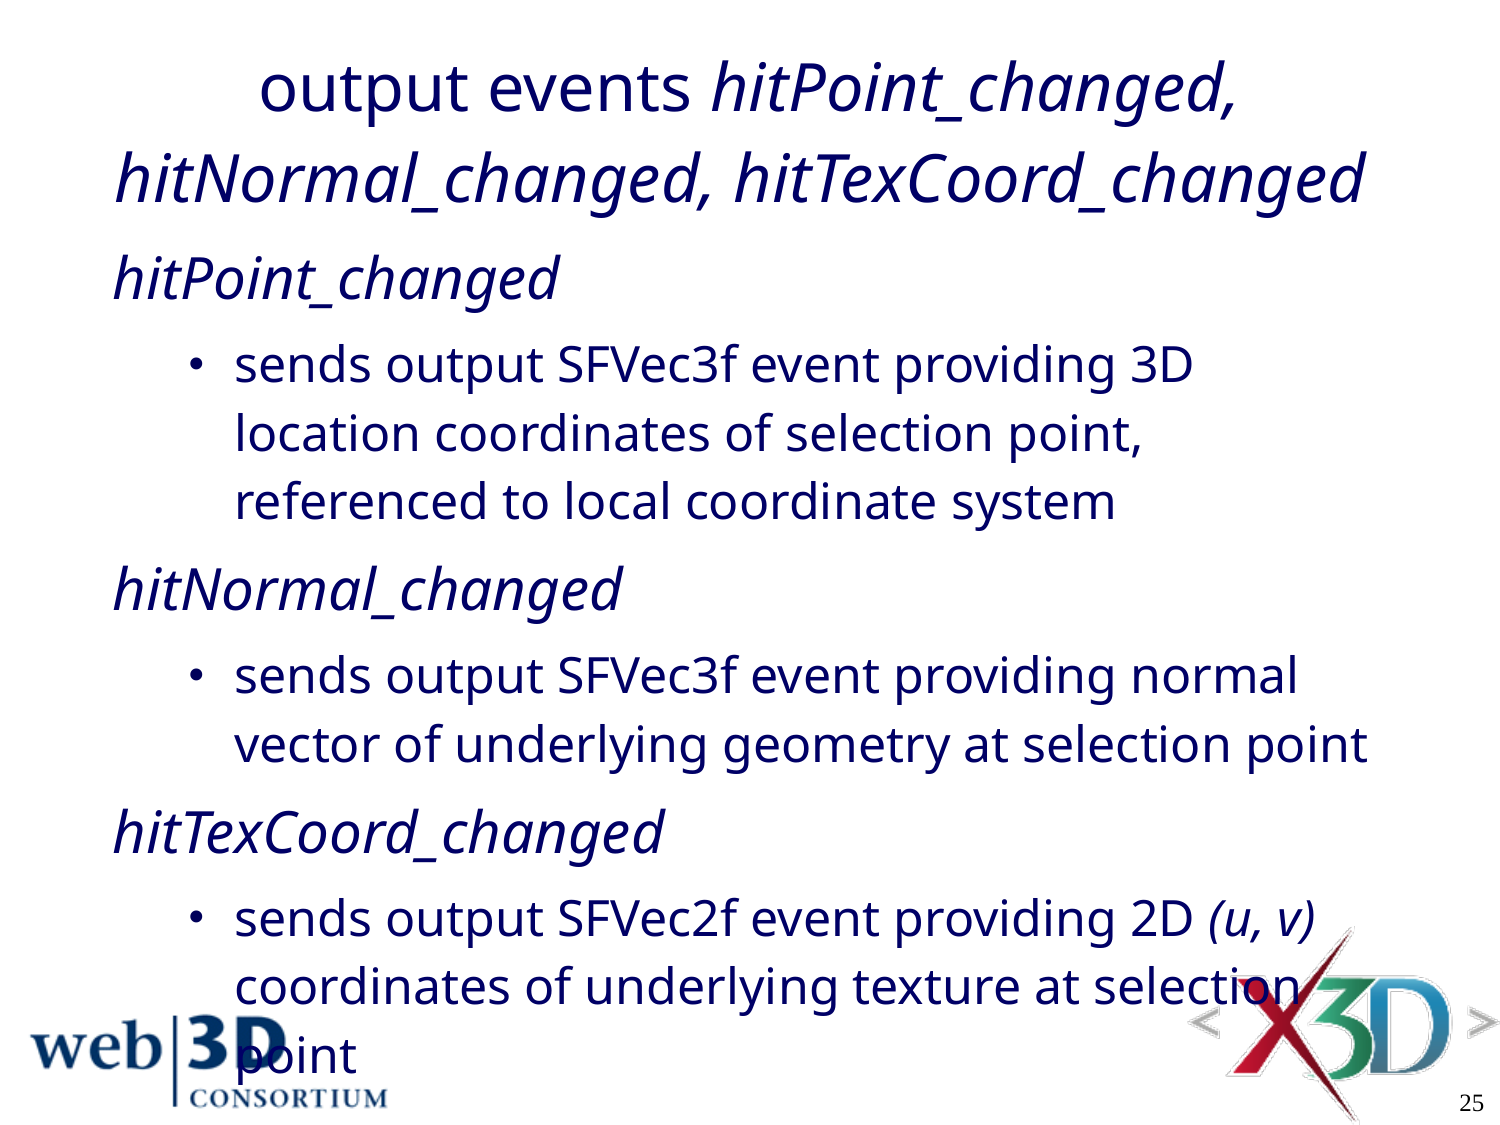

# output events hitPoint_changed, hitNormal_changed, hitTexCoord_changed
hitPoint_changed
sends output SFVec3f event providing 3D location coordinates of selection point, referenced to local coordinate system
hitNormal_changed
sends output SFVec3f event providing normal vector of underlying geometry at selection point
hitTexCoord_changed
sends output SFVec2f event providing 2D (u, v) coordinates of underlying texture at selection point